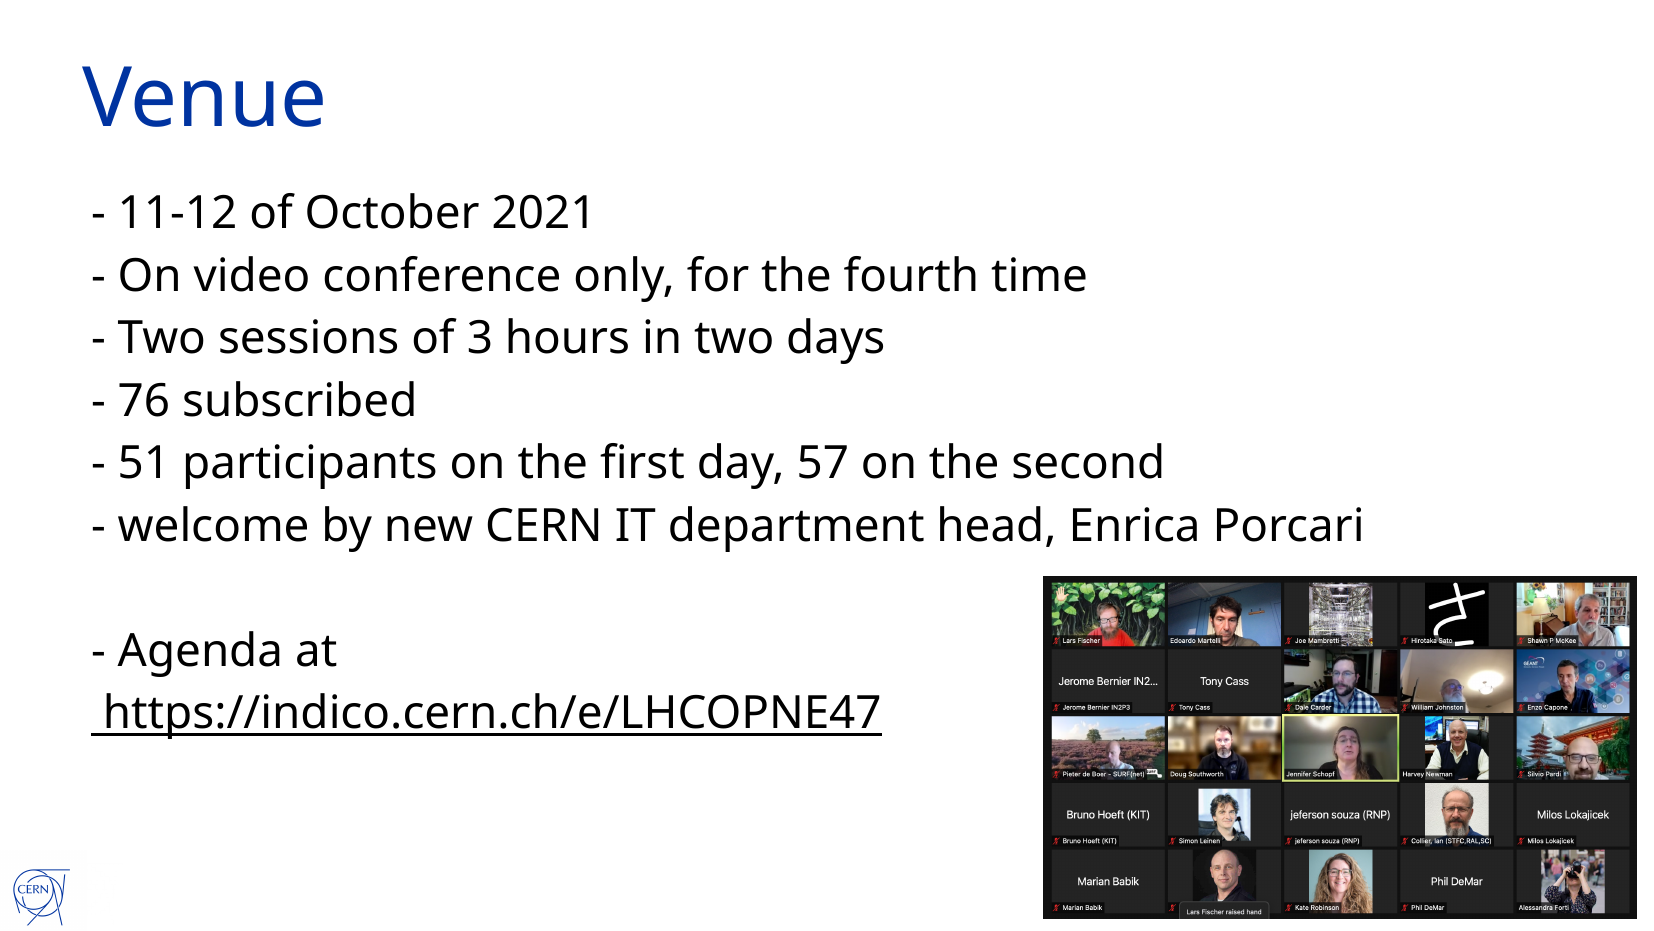

# Venue
- 11-12 of October 2021
- On video conference only, for the fourth time
- Two sessions of 3 hours in two days
- 76 subscribed
- 51 participants on the first day, 57 on the second
- welcome by new CERN IT department head, Enrica Porcari
- Agenda at
 https://indico.cern.ch/e/LHCOPNE47
2